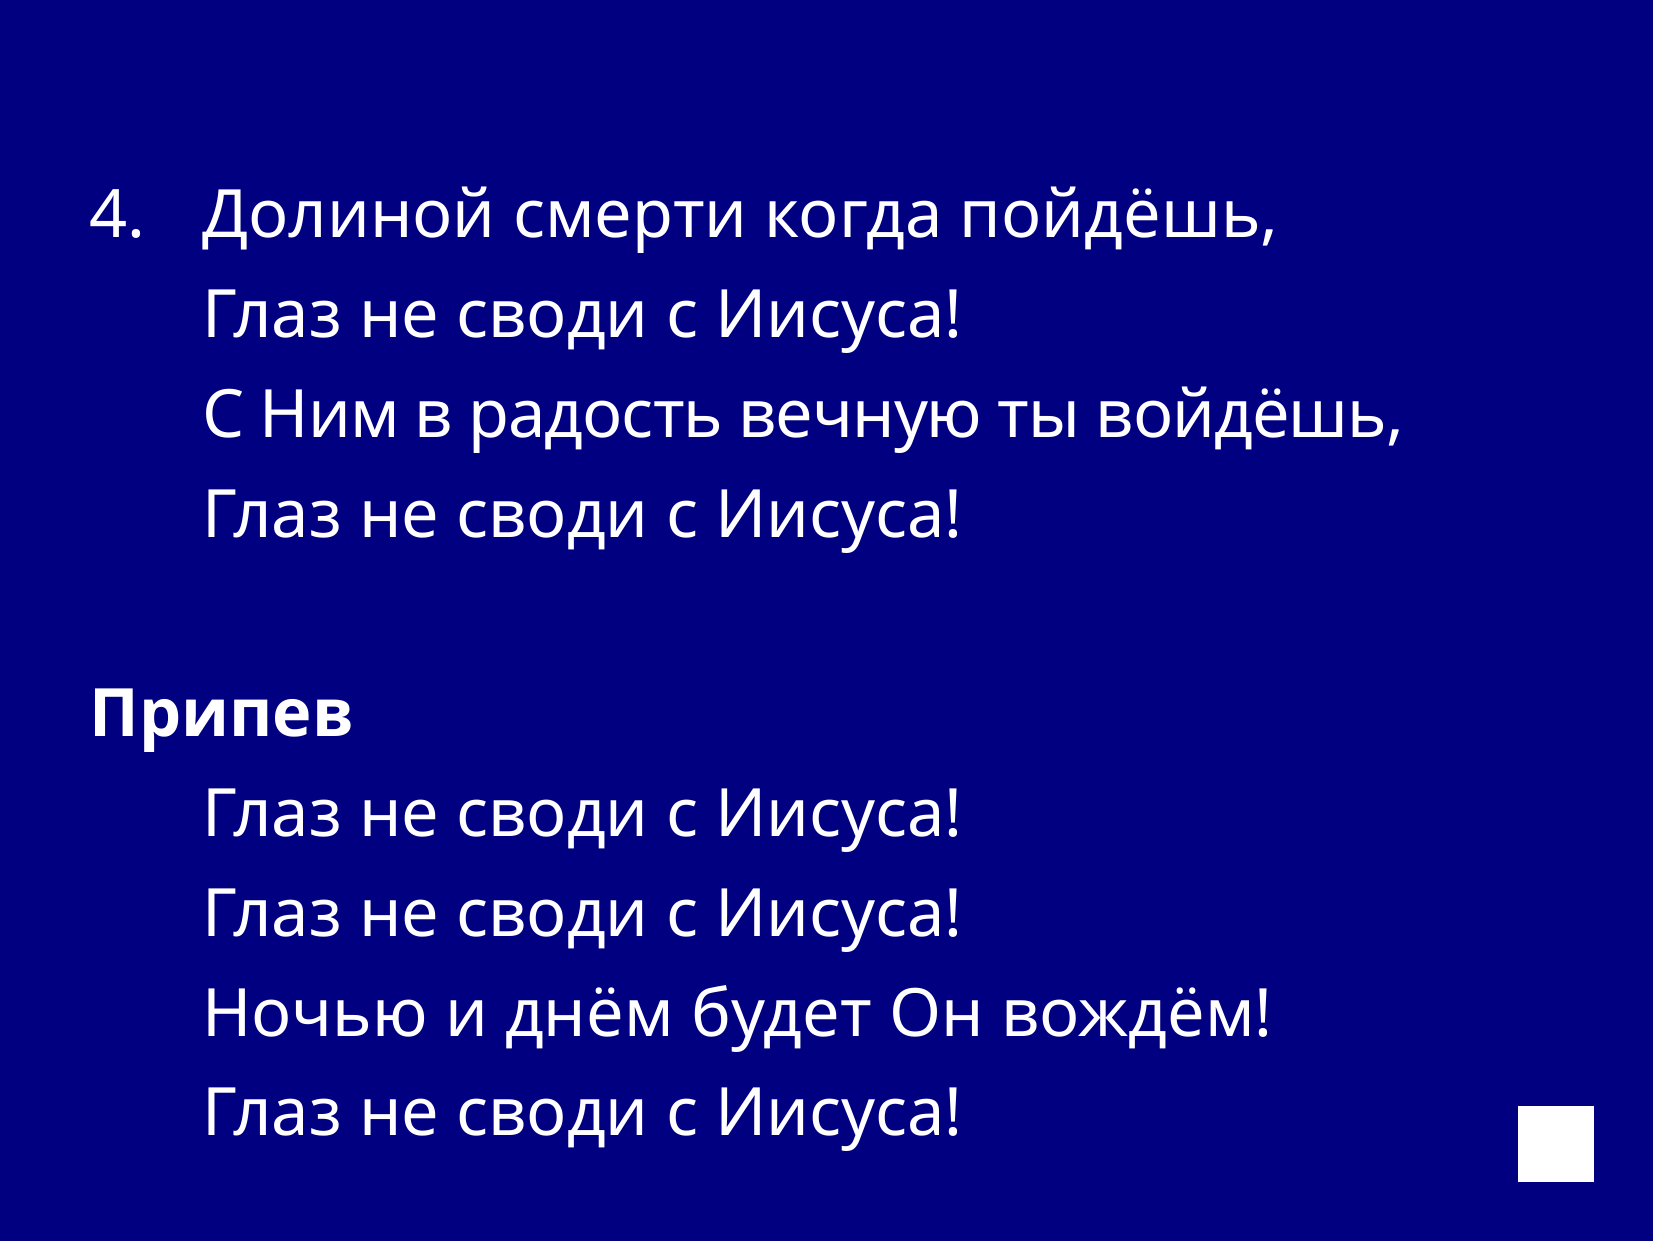

4.	Долиной смерти когда пойдёшь,
	Глаз не своди с Иисуса!
	С Ним в радость вечную ты войдёшь,
	Глаз не своди с Иисуса!
Припев
	Глаз не своди с Иисуса!
	Глаз не своди с Иисуса!
	Ночью и днём будет Он вождём!
	Глаз не своди с Иисуса!